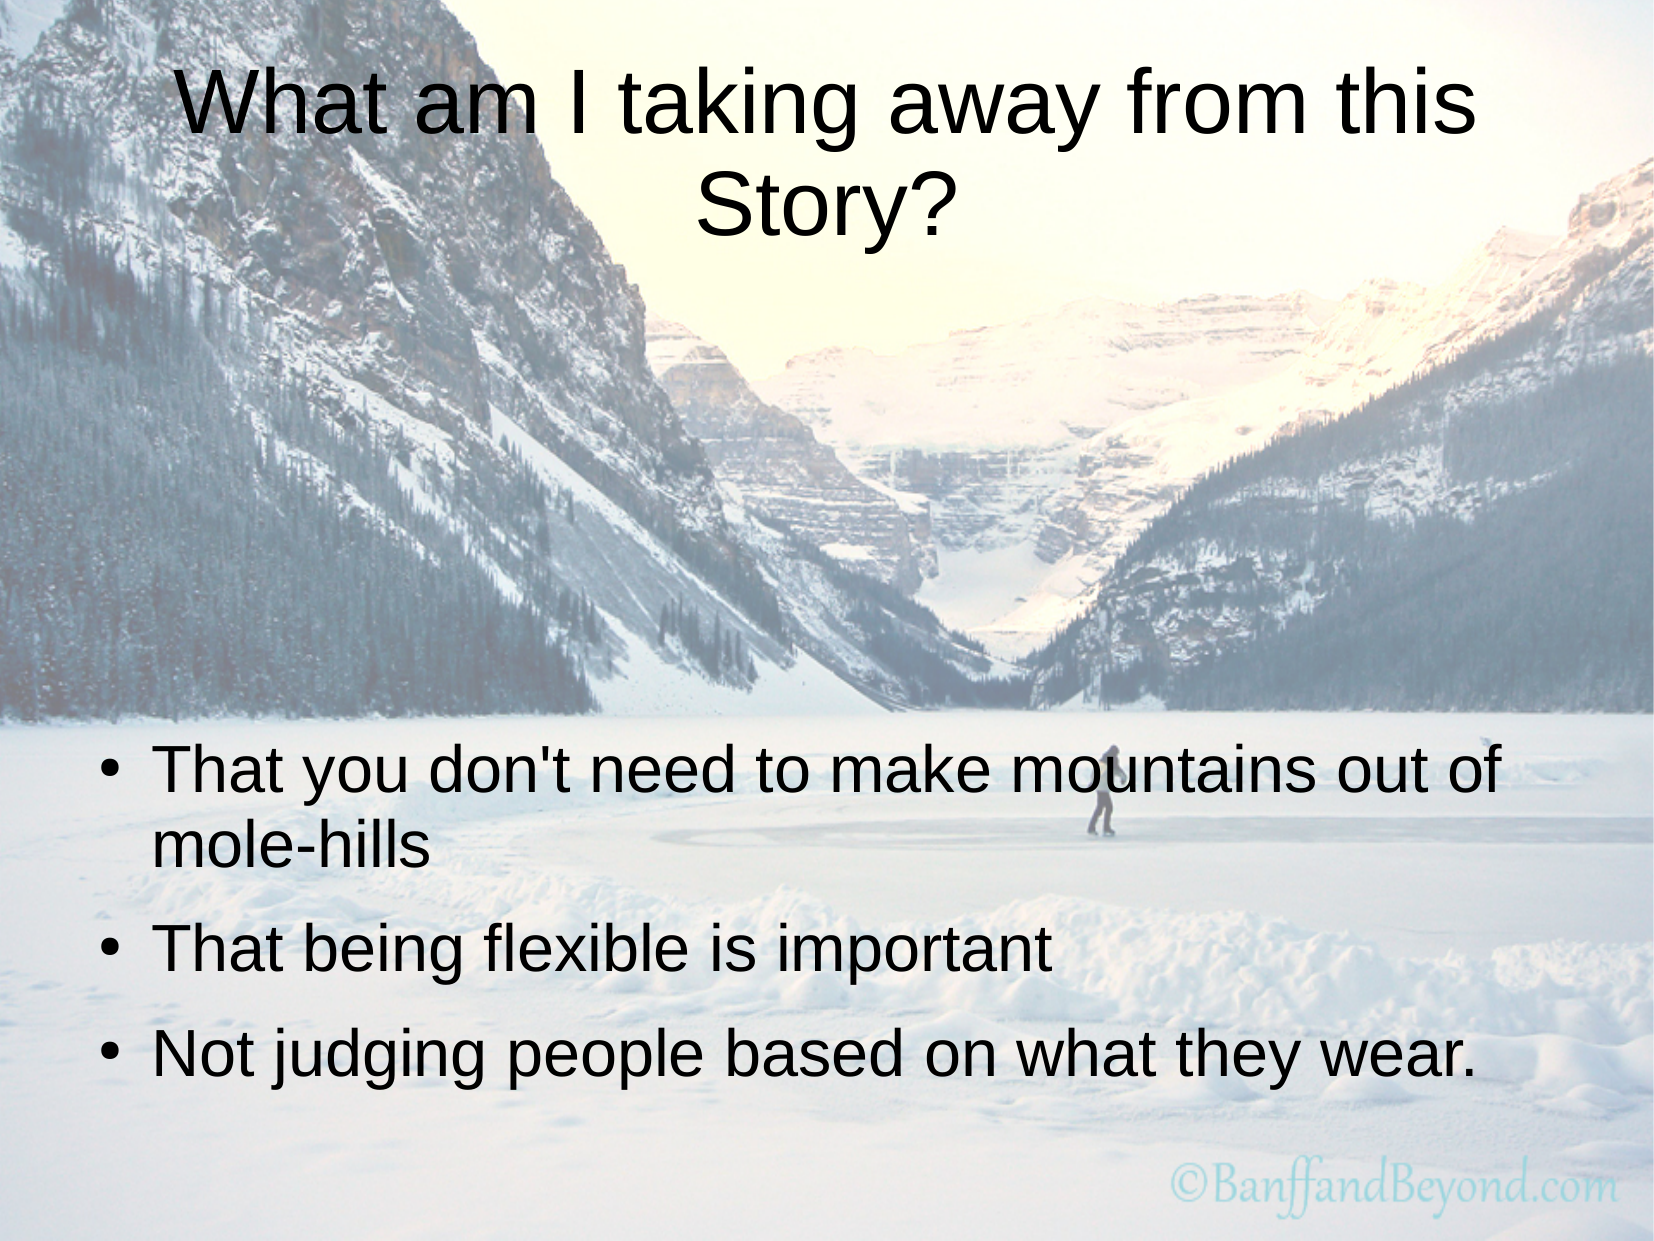

# What am I taking away from this Story?
That you don't need to make mountains out of mole-hills
That being flexible is important
Not judging people based on what they wear.